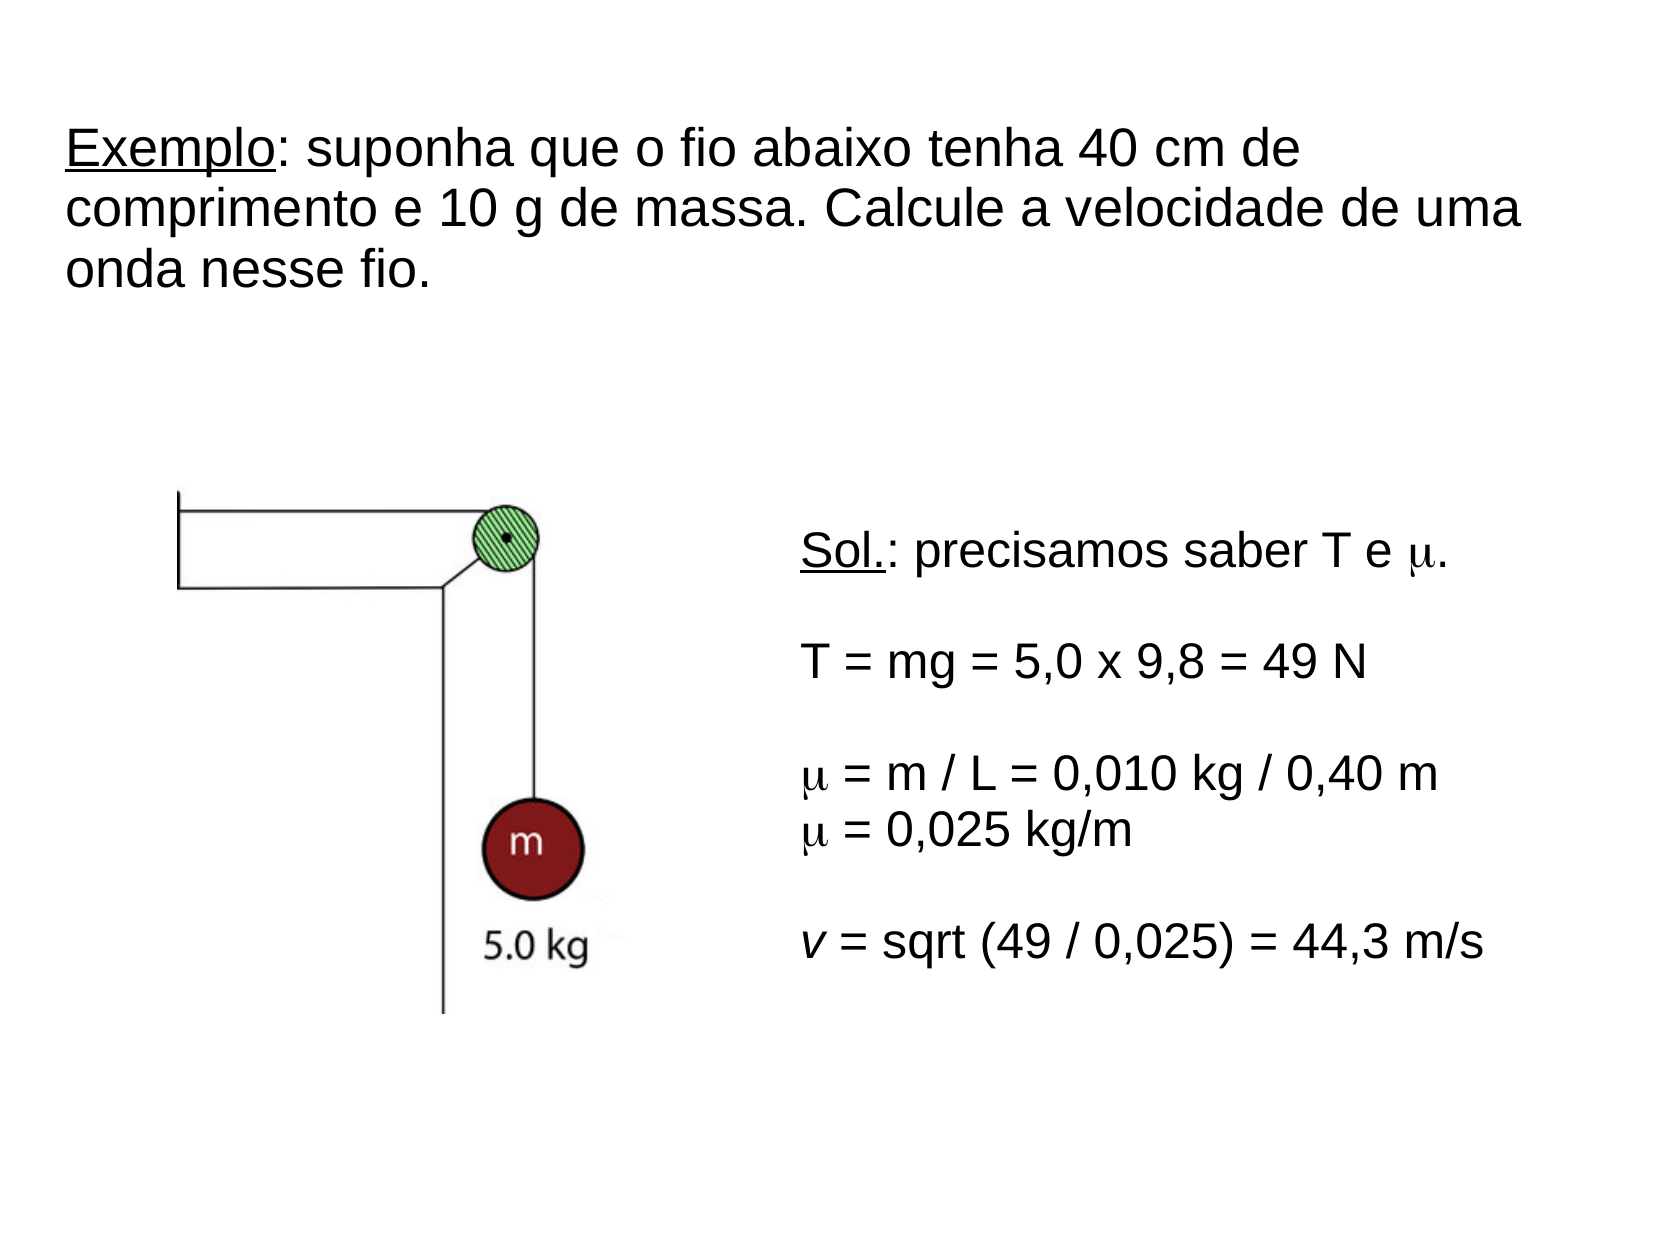

# Exemplo: suponha que o fio abaixo tenha 40 cm de comprimento e 10 g de massa. Calcule a velocidade de uma onda nesse fio.
Sol.: precisamos saber T e m.
T = mg = 5,0 x 9,8 = 49 N
m = m / L = 0,010 kg / 0,40 m
m = 0,025 kg/m
v = sqrt (49 / 0,025) = 44,3 m/s